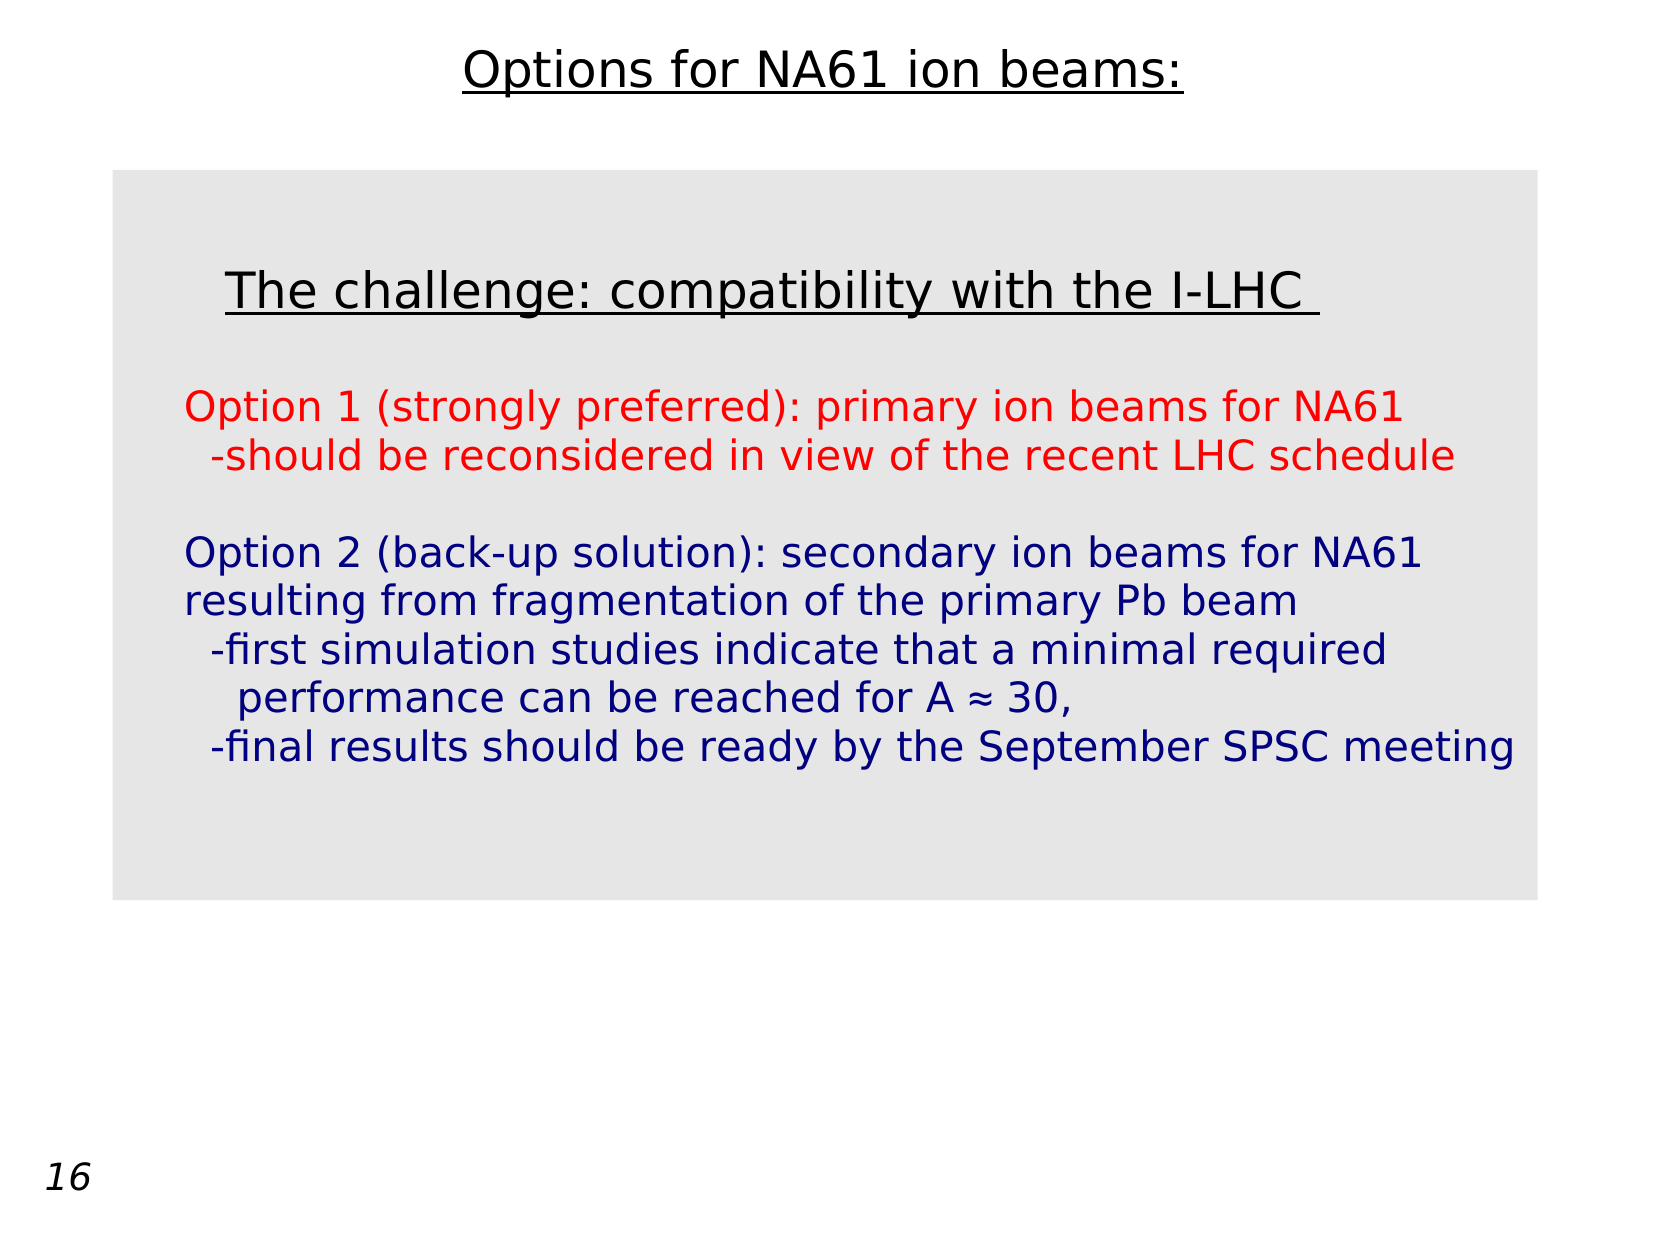

Options for NA61 ion beams:
The challenge: compatibility with the I-LHC
Option 1 (strongly preferred): primary ion beams for NA61
 -should be reconsidered in view of the recent LHC schedule
Option 2 (back-up solution): secondary ion beams for NA61
resulting from fragmentation of the primary Pb beam
 -first simulation studies indicate that a minimal required
 performance can be reached for A ≈ 30,
 -final results should be ready by the September SPSC meeting